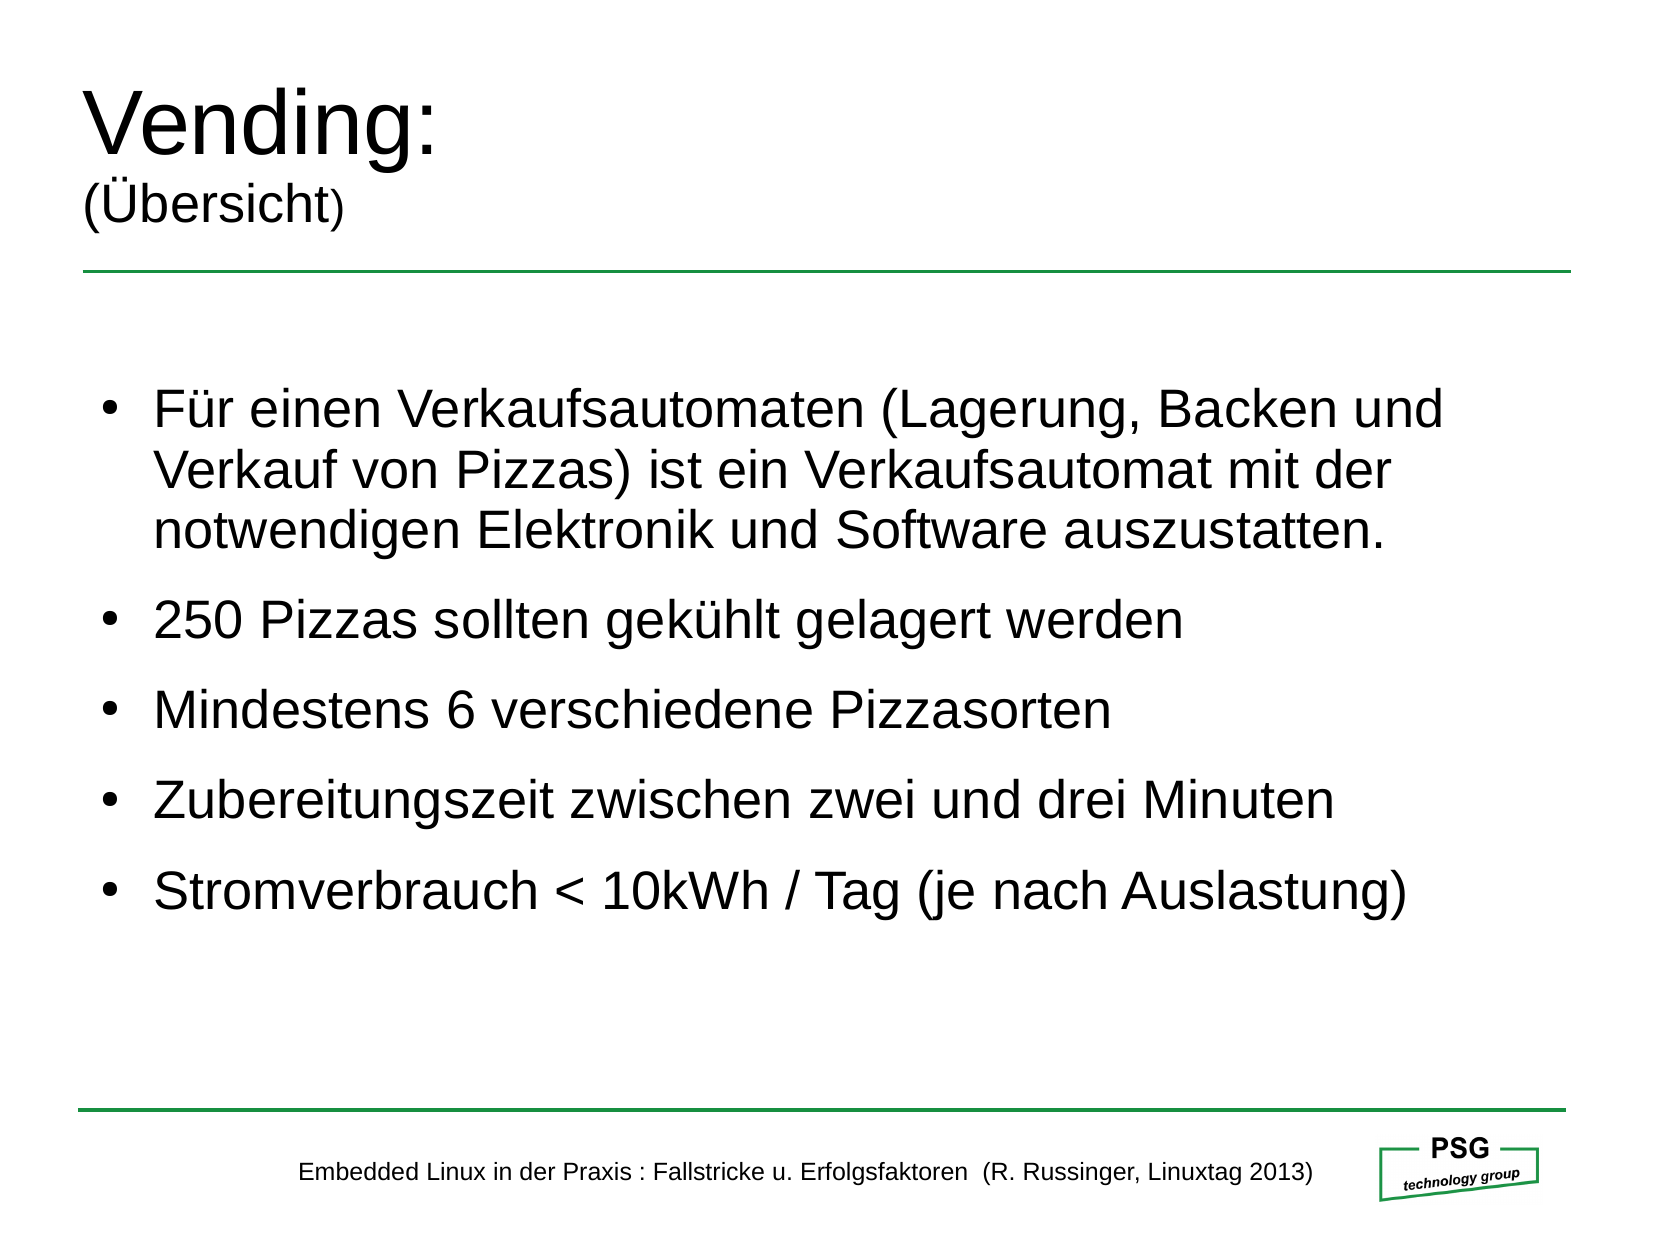

# Vending: (Übersicht)
Für einen Verkaufsautomaten (Lagerung, Backen und Verkauf von Pizzas) ist ein Verkaufsautomat mit der notwendigen Elektronik und Software auszustatten.
250 Pizzas sollten gekühlt gelagert werden
Mindestens 6 verschiedene Pizzasorten
Zubereitungszeit zwischen zwei und drei Minuten
Stromverbrauch < 10kWh / Tag (je nach Auslastung)